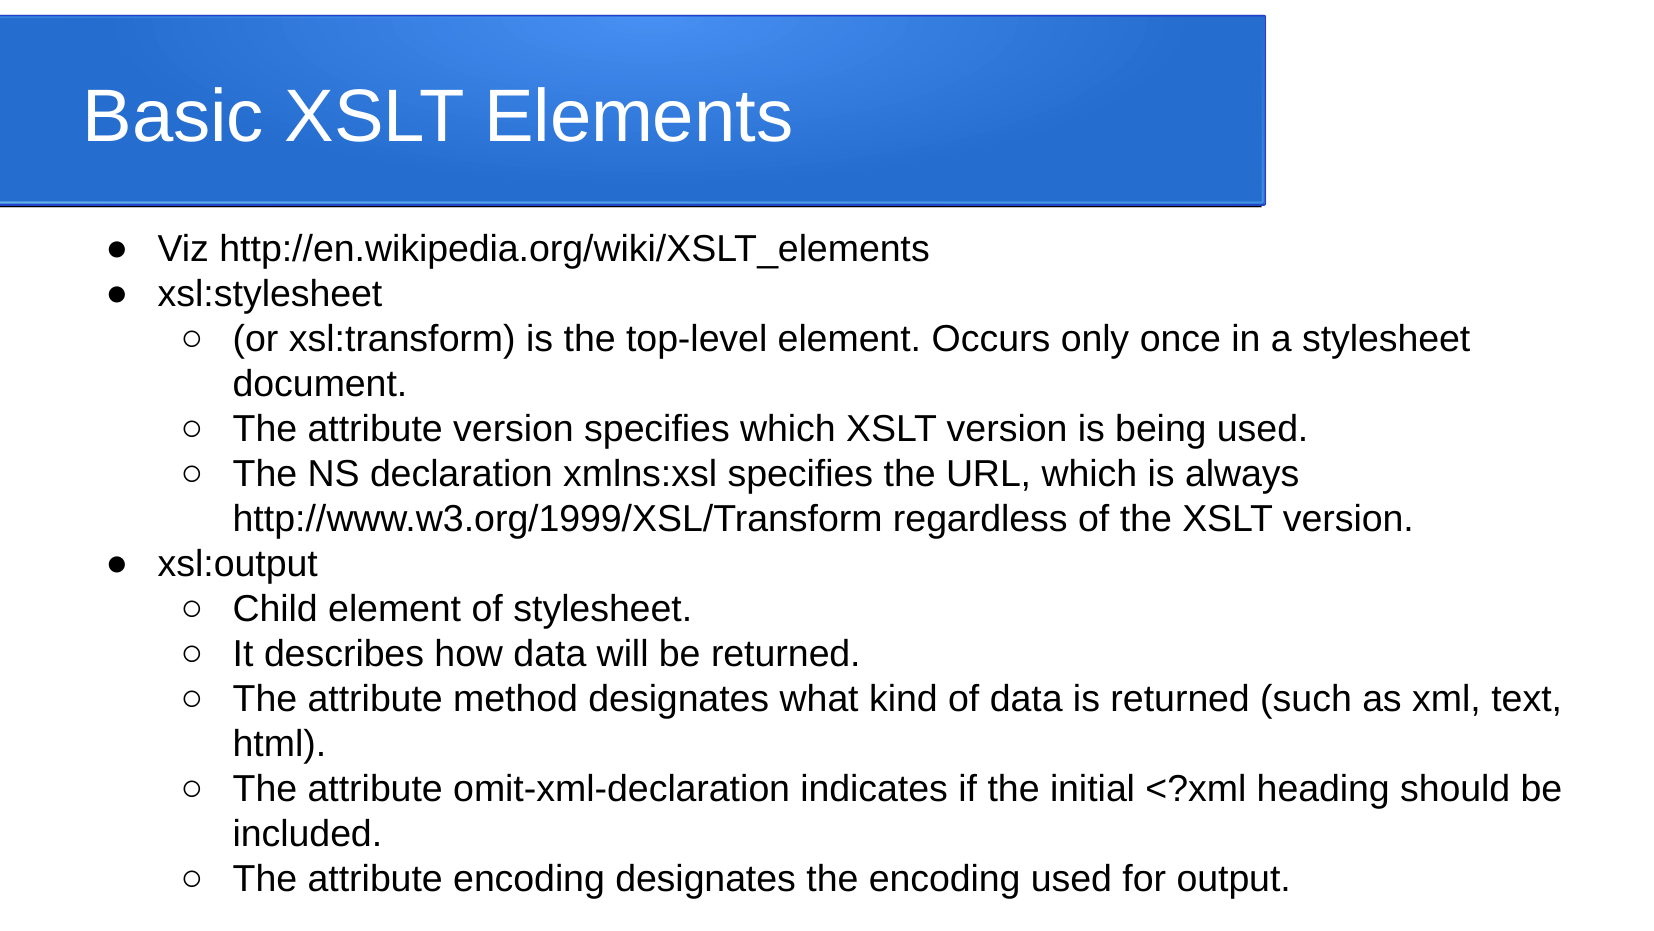

# Basic XSLT Elements
Viz http://en.wikipedia.org/wiki/XSLT_elements
xsl:stylesheet
(or xsl:transform) is the top-level element. Occurs only once in a stylesheet document.
The attribute version specifies which XSLT version is being used.
The NS declaration xmlns:xsl specifies the URL, which is always http://www.w3.org/1999/XSL/Transform regardless of the XSLT version.
xsl:output
Child element of stylesheet.
It describes how data will be returned.
The attribute method designates what kind of data is returned (such as xml, text, html).
The attribute omit-xml-declaration indicates if the initial <?xml heading should be included.
The attribute encoding designates the encoding used for output.